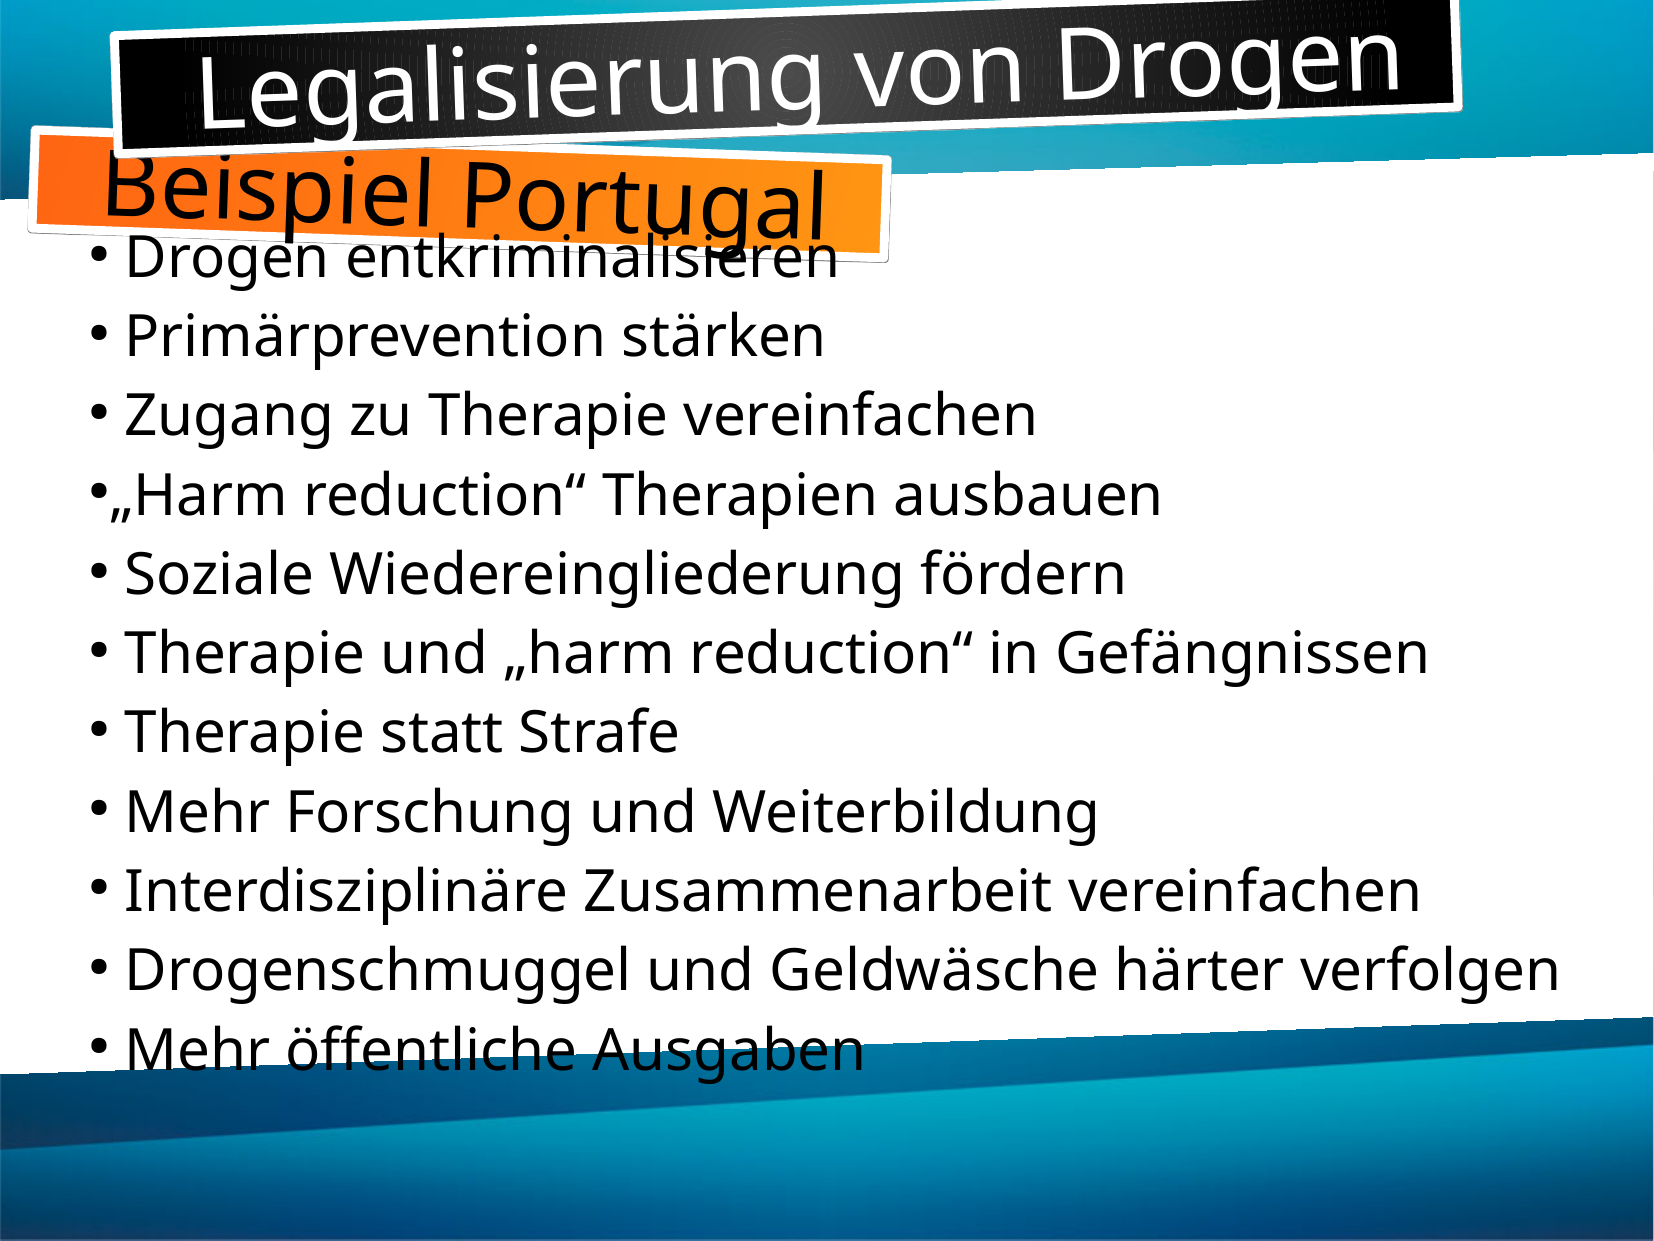

Legalisierung von Drogen
# Beispiel Portugal
 Drogen entkriminalisieren
 Primärprevention stärken
 Zugang zu Therapie vereinfachen
„Harm reduction“ Therapien ausbauen
 Soziale Wiedereingliederung fördern
 Therapie und „harm reduction“ in Gefängnissen
 Therapie statt Strafe
 Mehr Forschung und Weiterbildung
 Interdisziplinäre Zusammenarbeit vereinfachen
 Drogenschmuggel und Geldwäsche härter verfolgen
 Mehr öffentliche Ausgaben